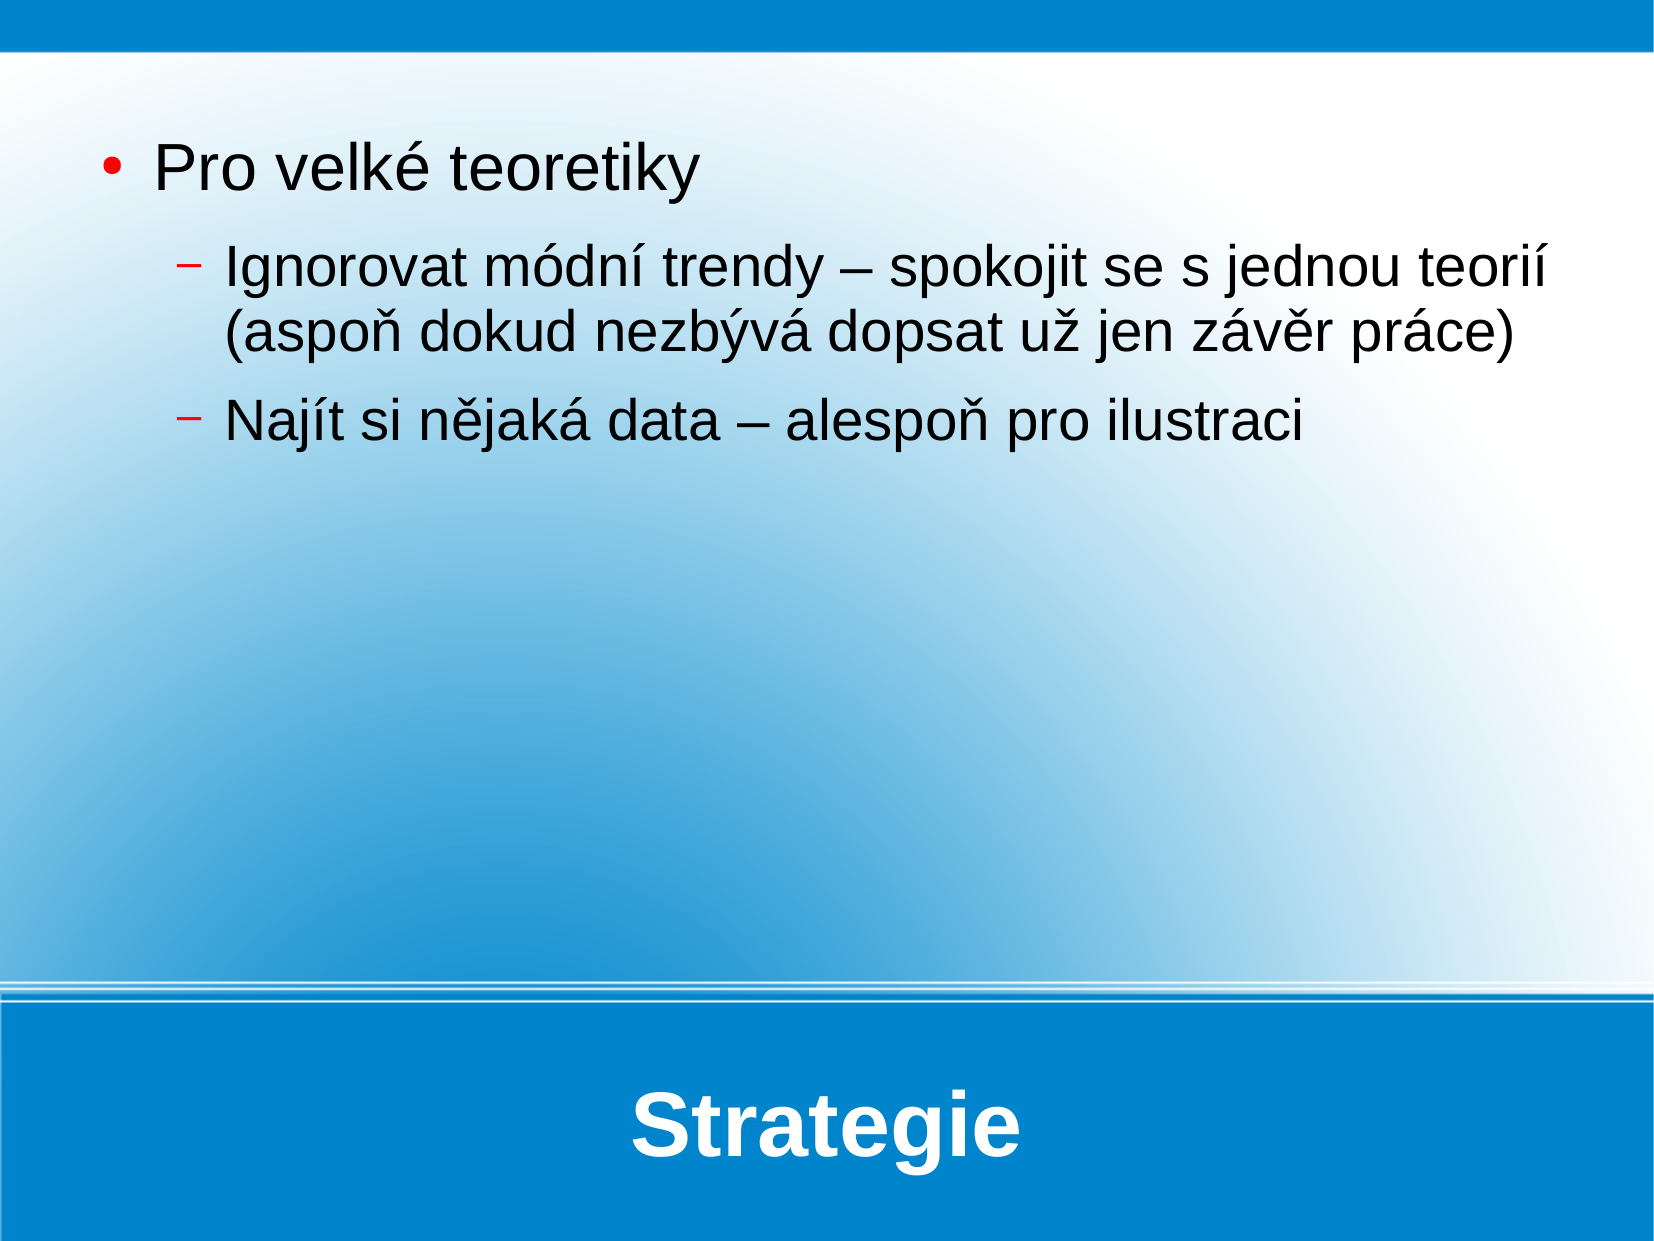

Pro velké teoretiky
Ignorovat módní trendy – spokojit se s jednou teorií (aspoň dokud nezbývá dopsat už jen závěr práce)
Najít si nějaká data – alespoň pro ilustraci
# Strategie